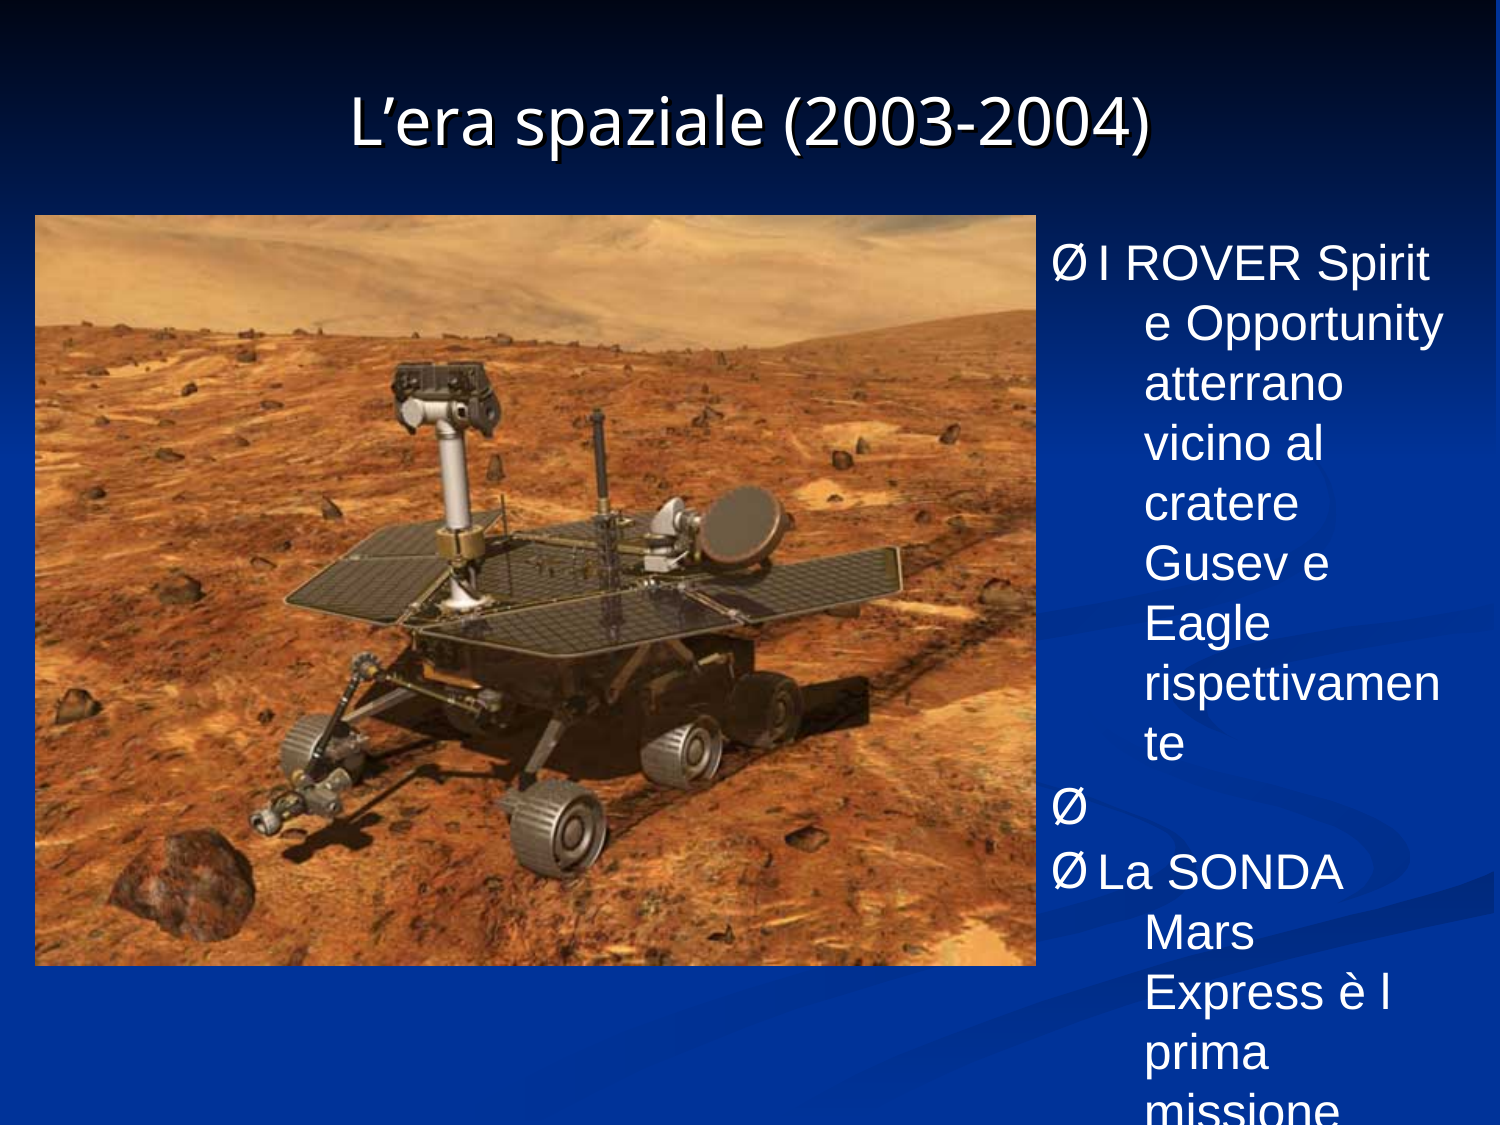

L’era spaziale (2003-2004)
I ROVER Spirit e Opportunity atterrano vicino al cratere Gusev e Eagle rispettivamente
La SONDA Mars Express è l prima missione ESA su Marte